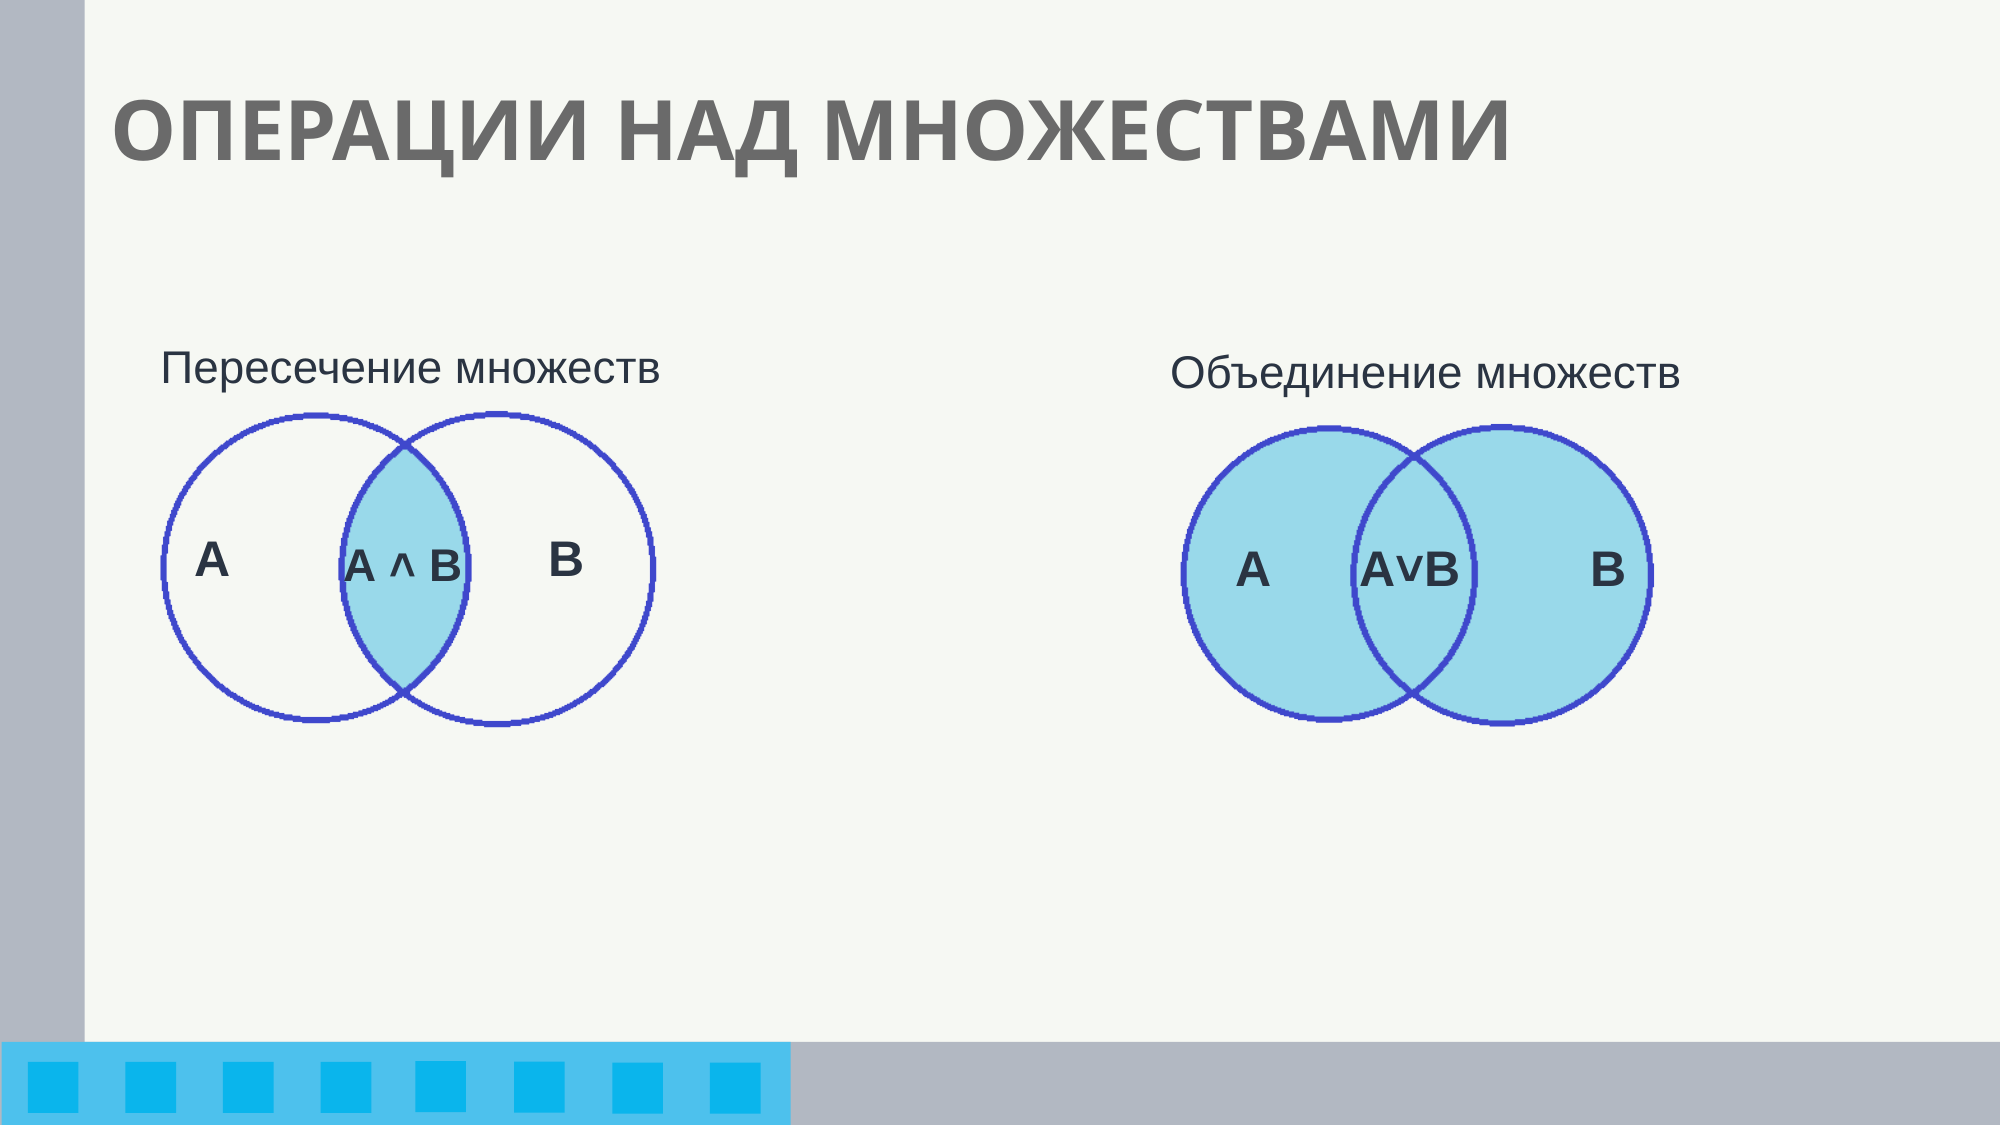

# ОПЕРАЦИИ НАД МНОЖЕСТВАМИ
Пересечение множеств
Объединение множеств
A
B
А ˄ В
A
А˅В
B